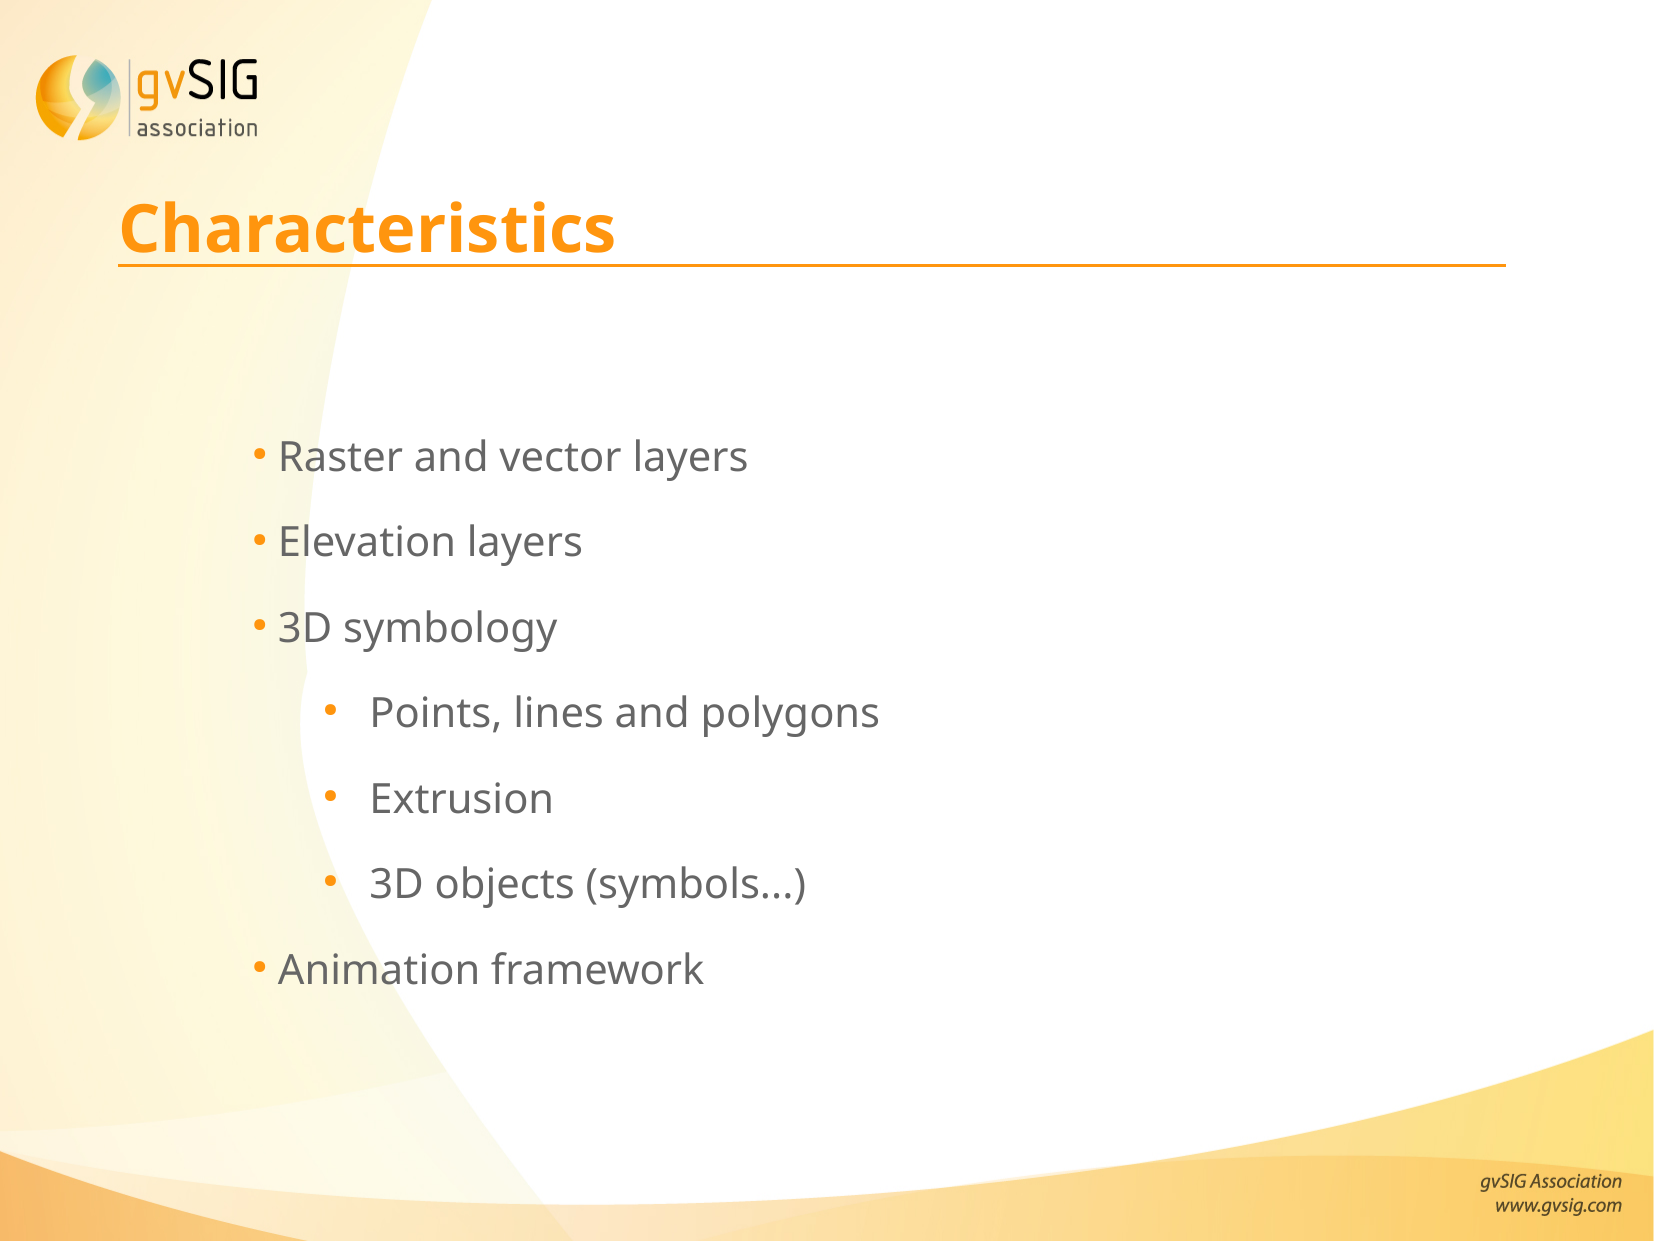

# Characteristics
 Raster and vector layers
 Elevation layers
 3D symbology
 Points, lines and polygons
 Extrusion
 3D objects (symbols...)
 Animation framework